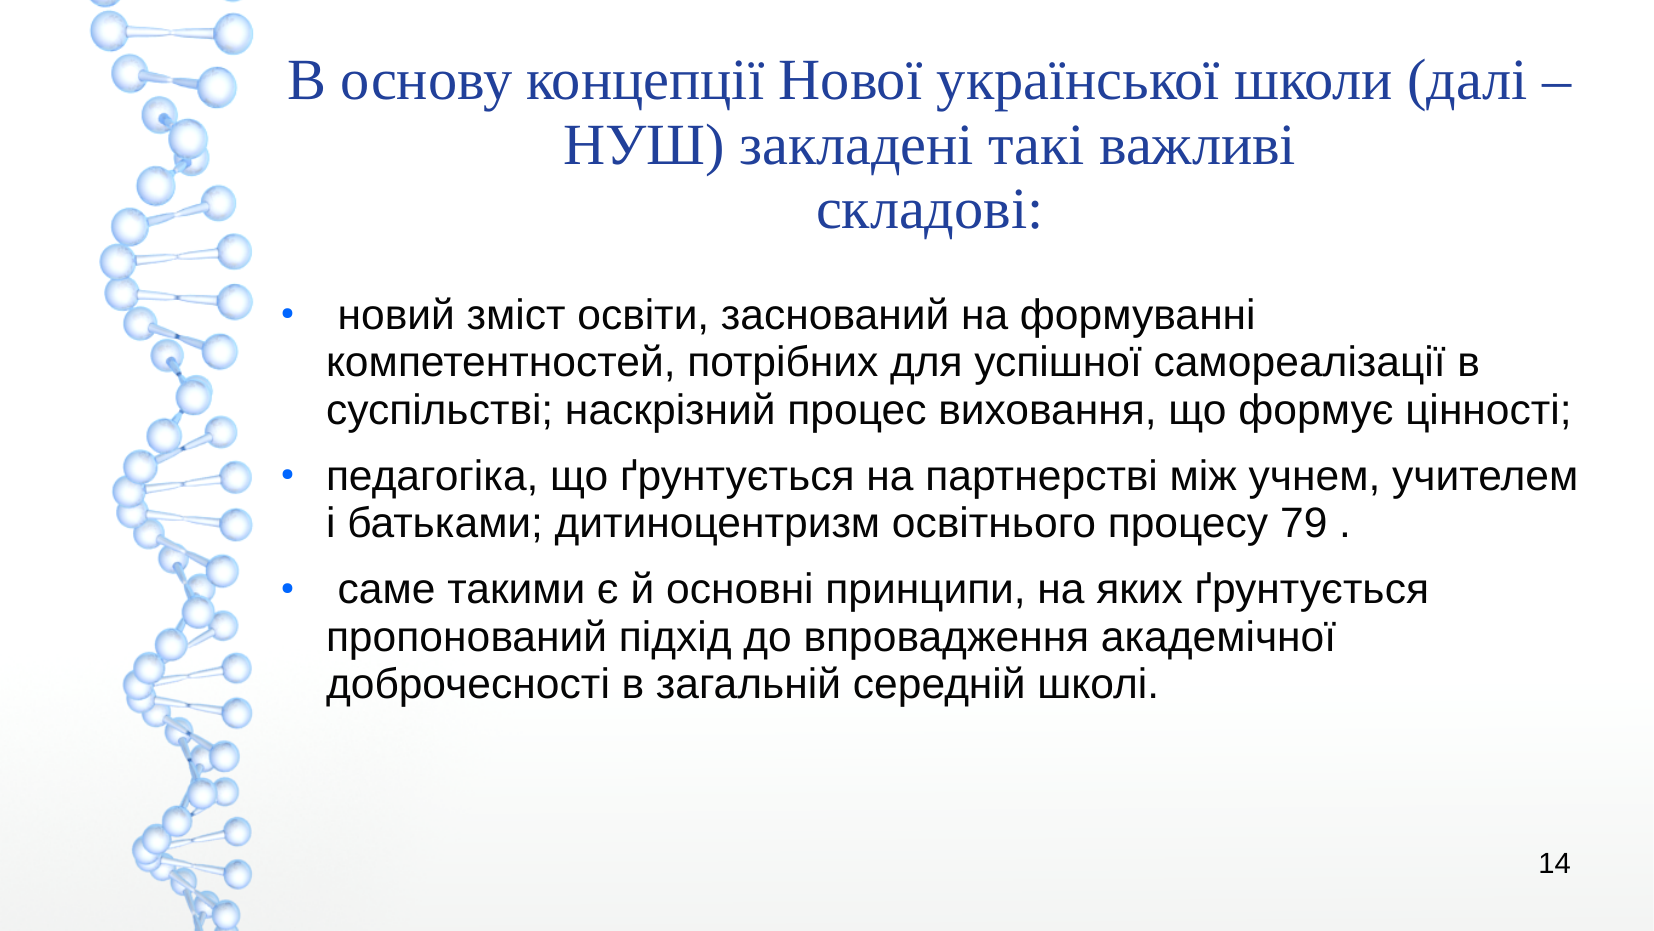

# В основу концепції Нової української школи (далі – НУШ) закладені такі важливі складові:
 новий зміст освіти, заснований на формуванні компетентностей, потрібних для успішної самореалізації в суспільстві; наскрізний процес виховання, що формує цінності;
педагогіка, що ґрунтується на партнерстві між учнем, учителем і батьками; дитиноцентризм освітнього процесу 79 .
 саме такими є й основні принципи, на яких ґрунтується пропонований підхід до впровадження академічної доброчесності в загальній середній школі.
14